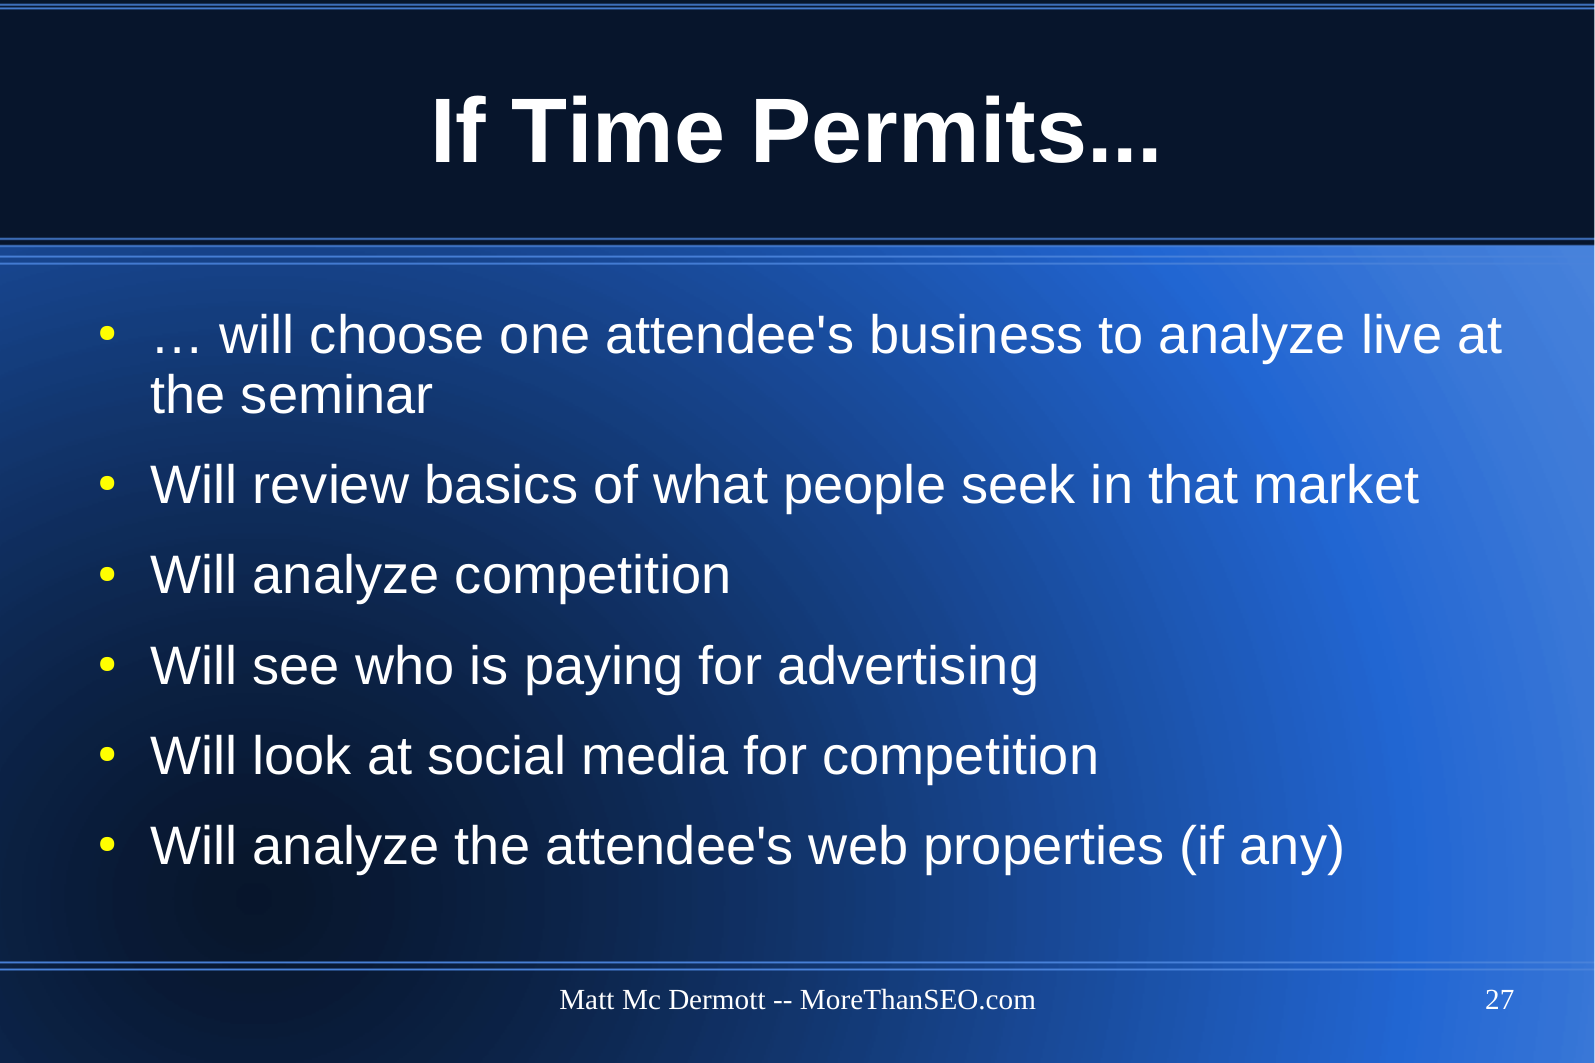

# If Time Permits...
… will choose one attendee's business to analyze live at the seminar
Will review basics of what people seek in that market
Will analyze competition
Will see who is paying for advertising
Will look at social media for competition
Will analyze the attendee's web properties (if any)
Matt Mc Dermott -- MoreThanSEO.com
27